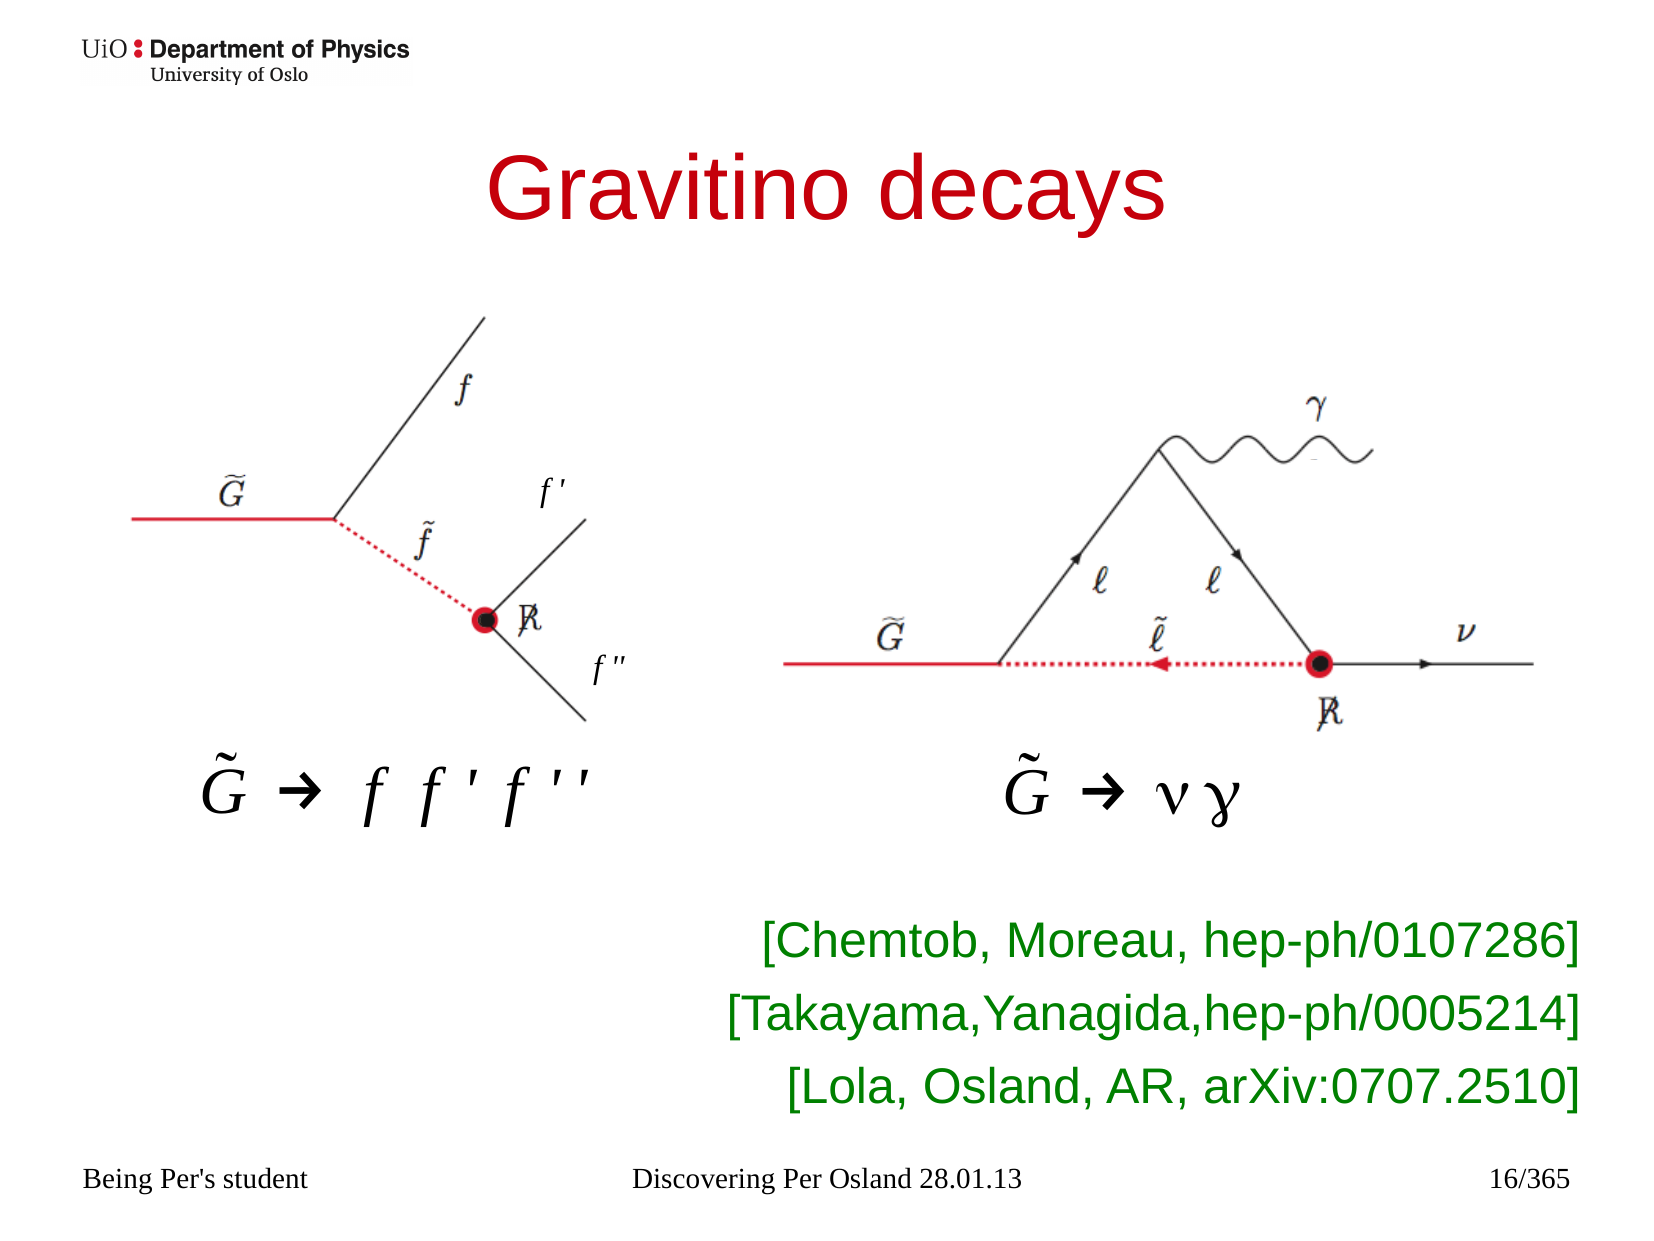

# Gravitino decays
f '
f ''
[Chemtob, Moreau, hep-ph/0107286]
[Takayama,Yanagida,hep-ph/0005214]
[Lola, Osland, AR, arXiv:0707.2510]
Being Per's student
Discovering Per Osland 28.01.13
16